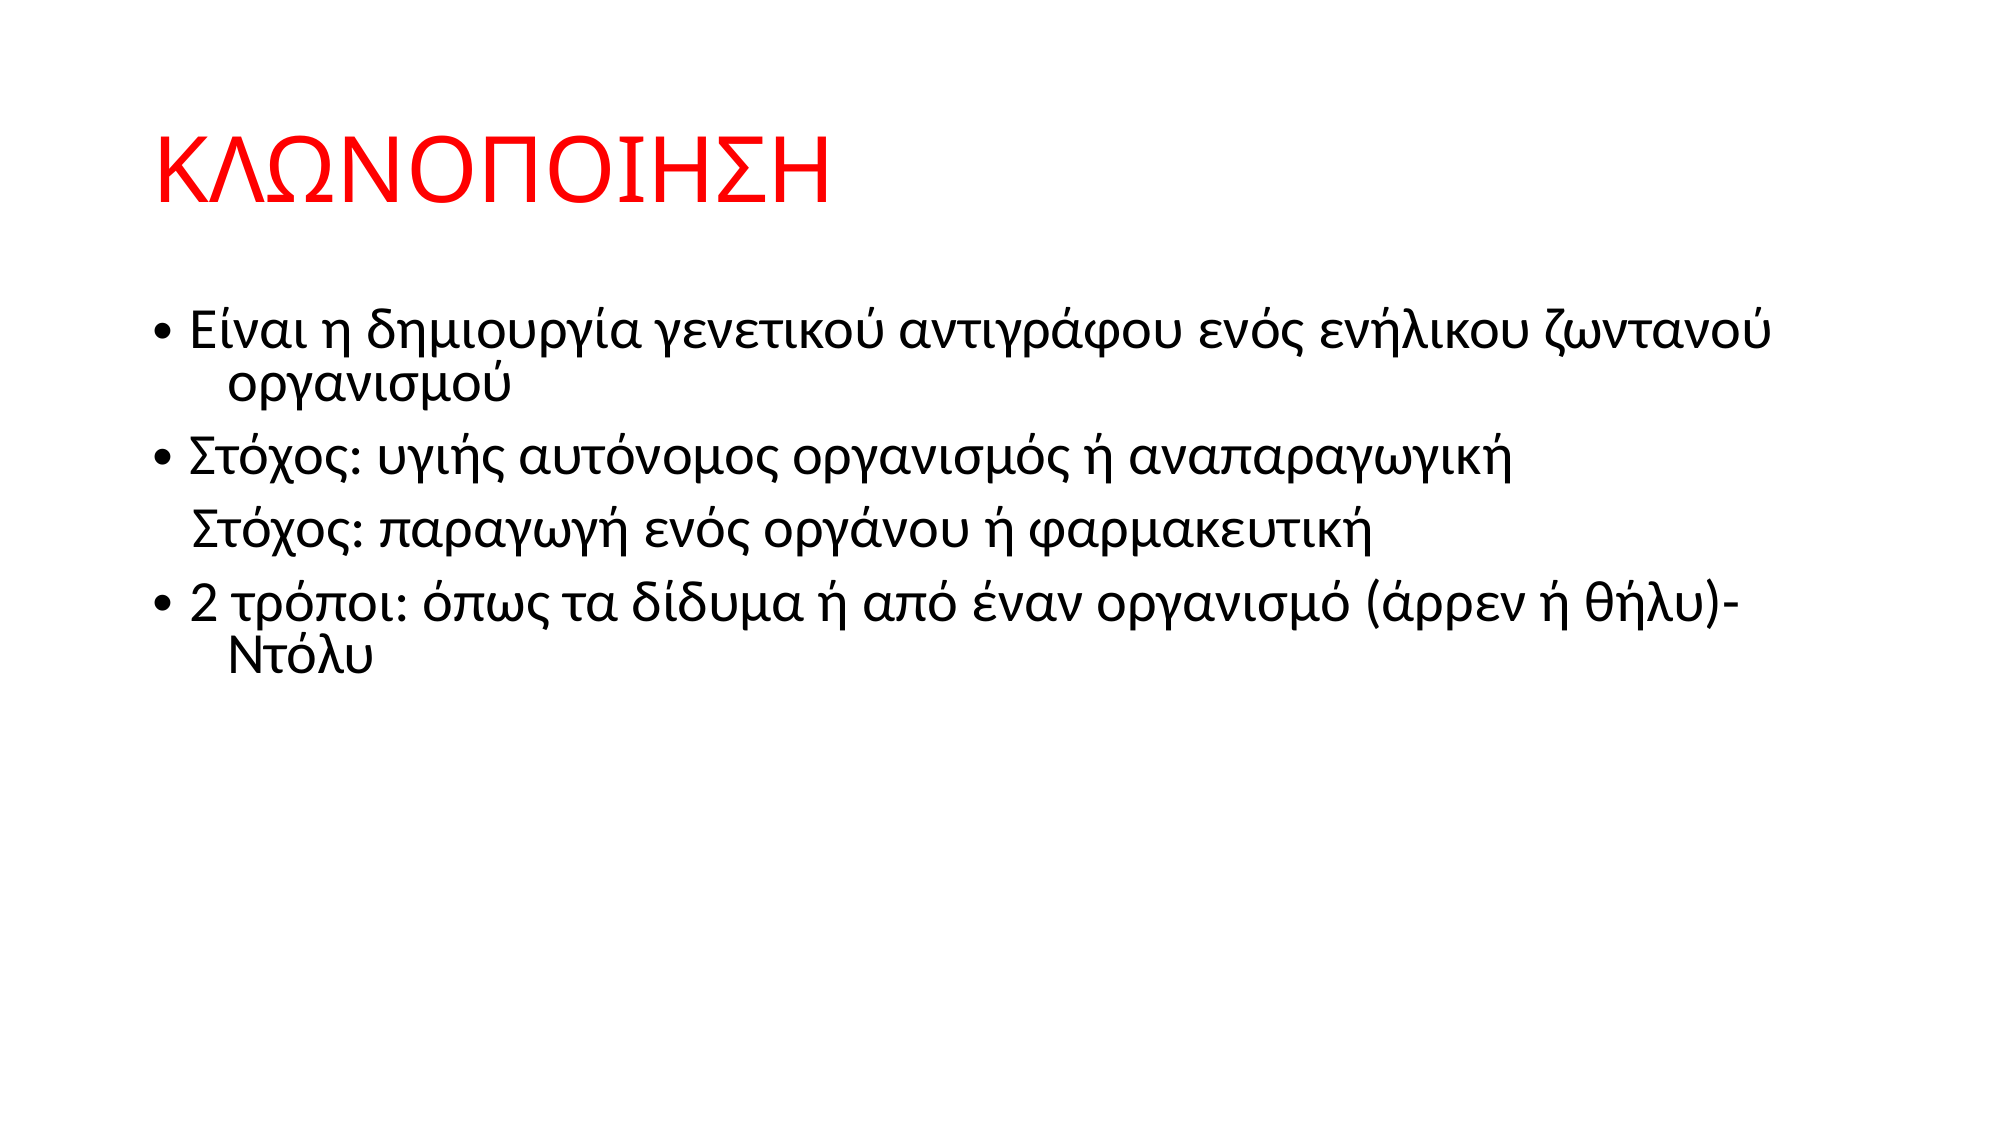

# ΚΛΩΝΟΠΟΙΗΣΗ
Είναι η δημιουργία γενετικού αντιγράφου ενός ενήλικου ζωντανού οργανισμού
Στόχος: υγιής αυτόνομος οργανισμός ή αναπαραγωγική
 Στόχος: παραγωγή ενός οργάνου ή φαρμακευτική
2 τρόποι: όπως τα δίδυμα ή από έναν οργανισμό (άρρεν ή θήλυ)-Ντόλυ